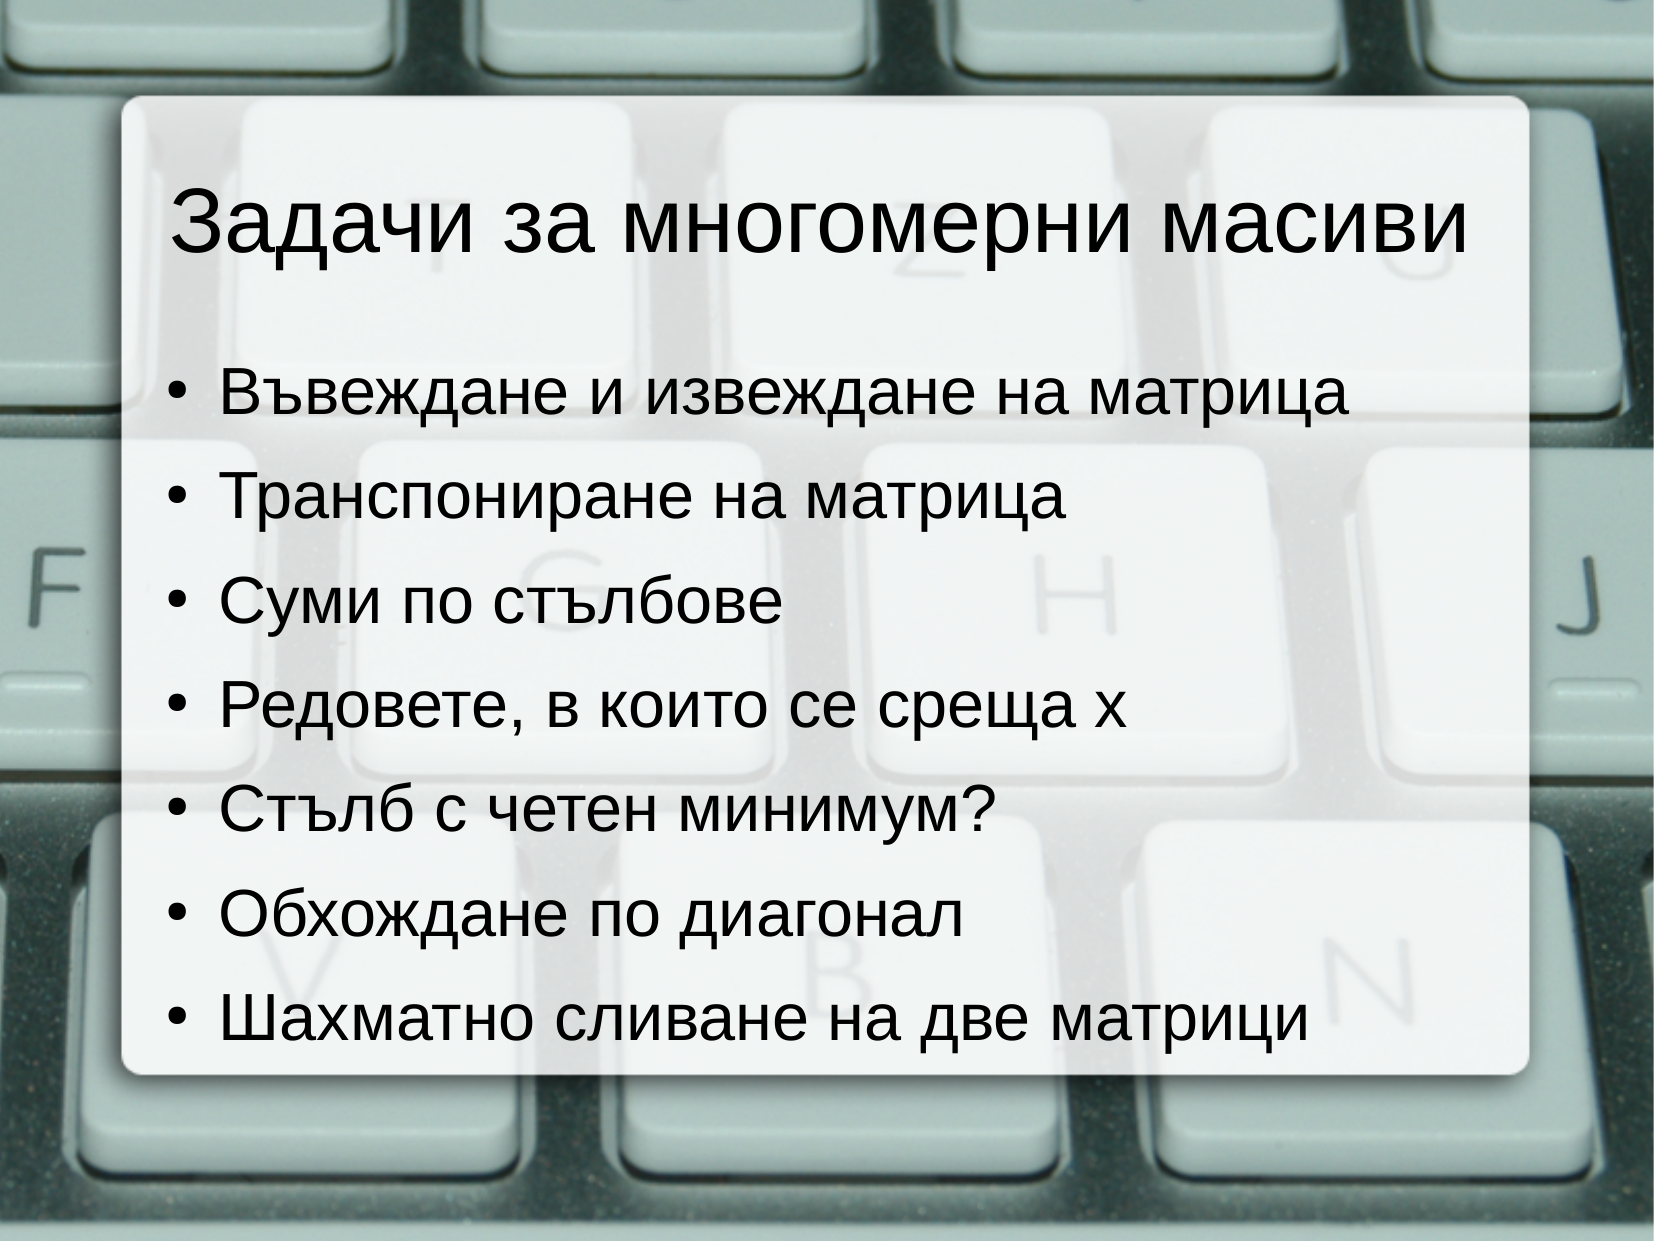

# Задачи за многомерни масиви
Въвеждане и извеждане на матрица
Транспониране на матрица
Суми по стълбове
Редовете, в които се среща x
Стълб с четен минимум?
Обхождане по диагонал
Шахматно сливане на две матрици